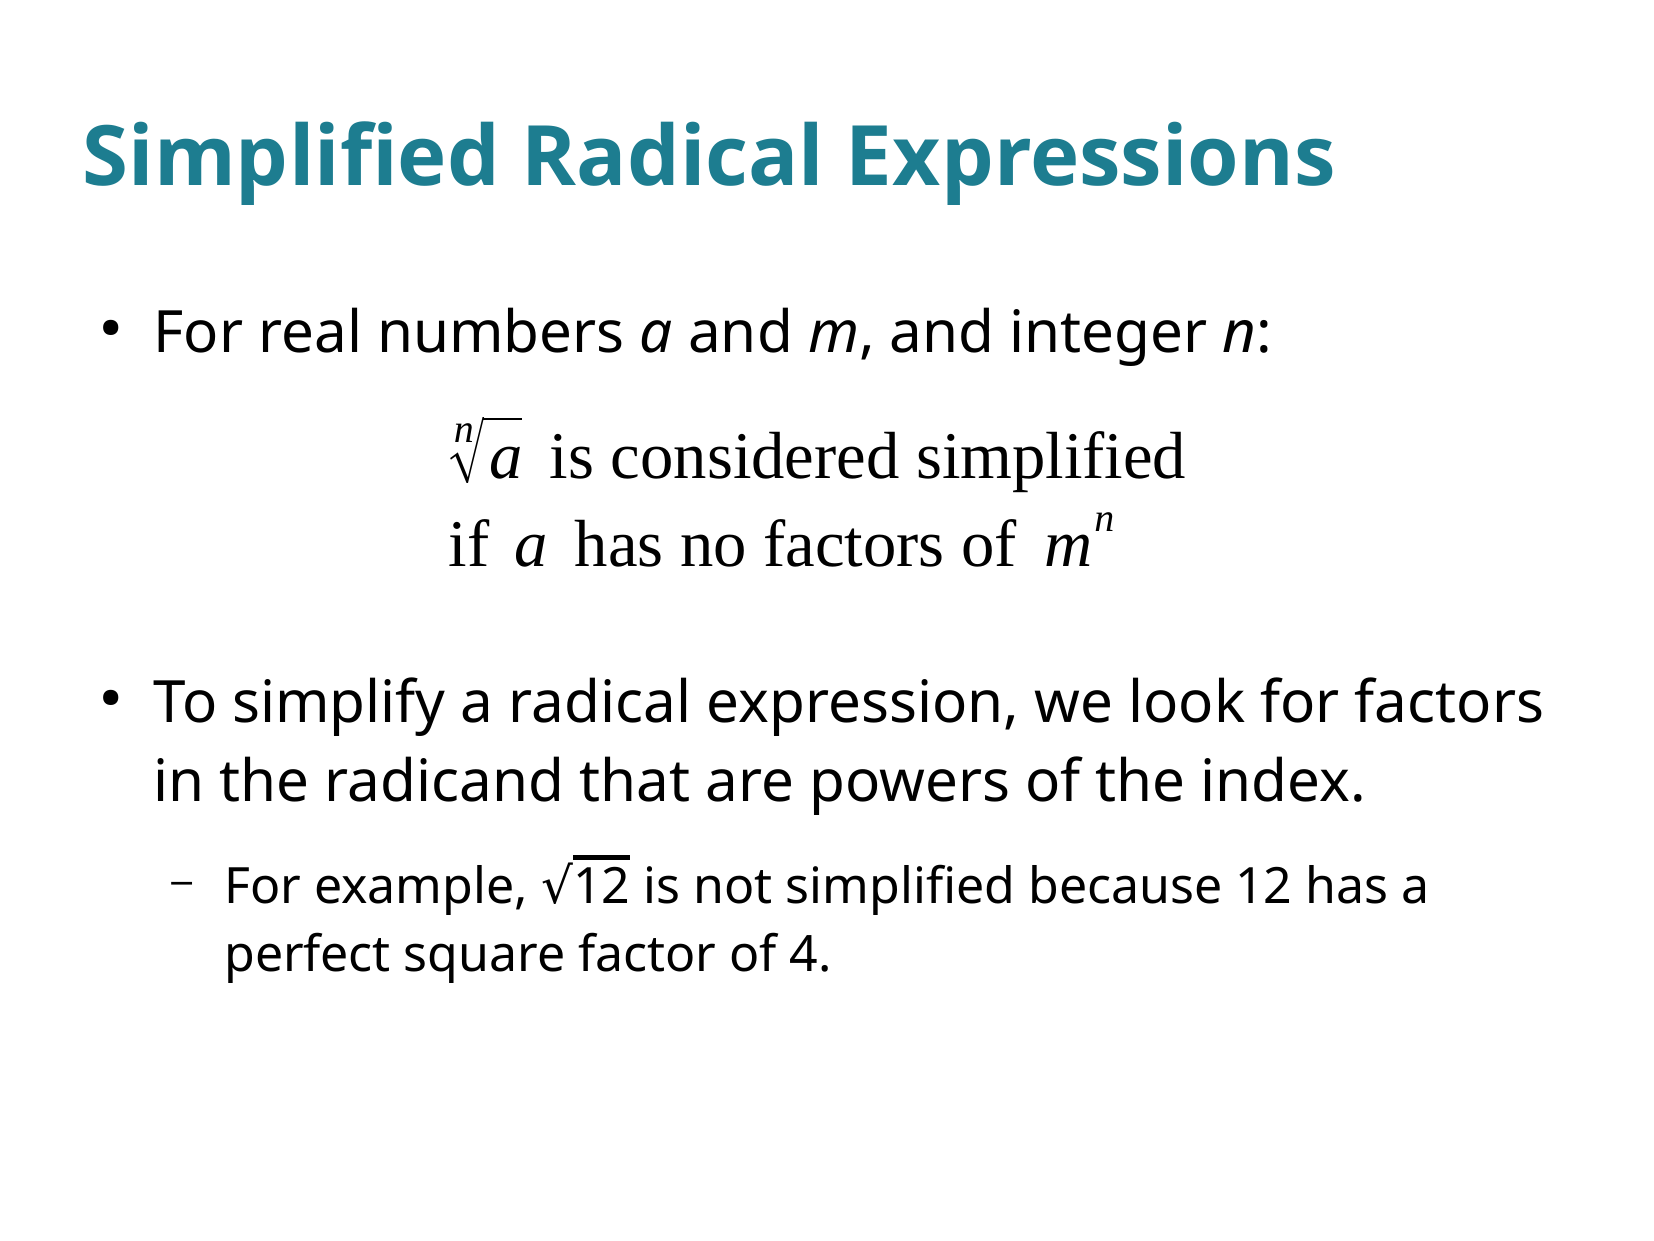

# Simplified Radical Expressions
For real numbers a and m, and integer n:
To simplify a radical expression, we look for factors in the radicand that are powers of the index.
For example, √12 is not simplified because 12 has a perfect square factor of 4.